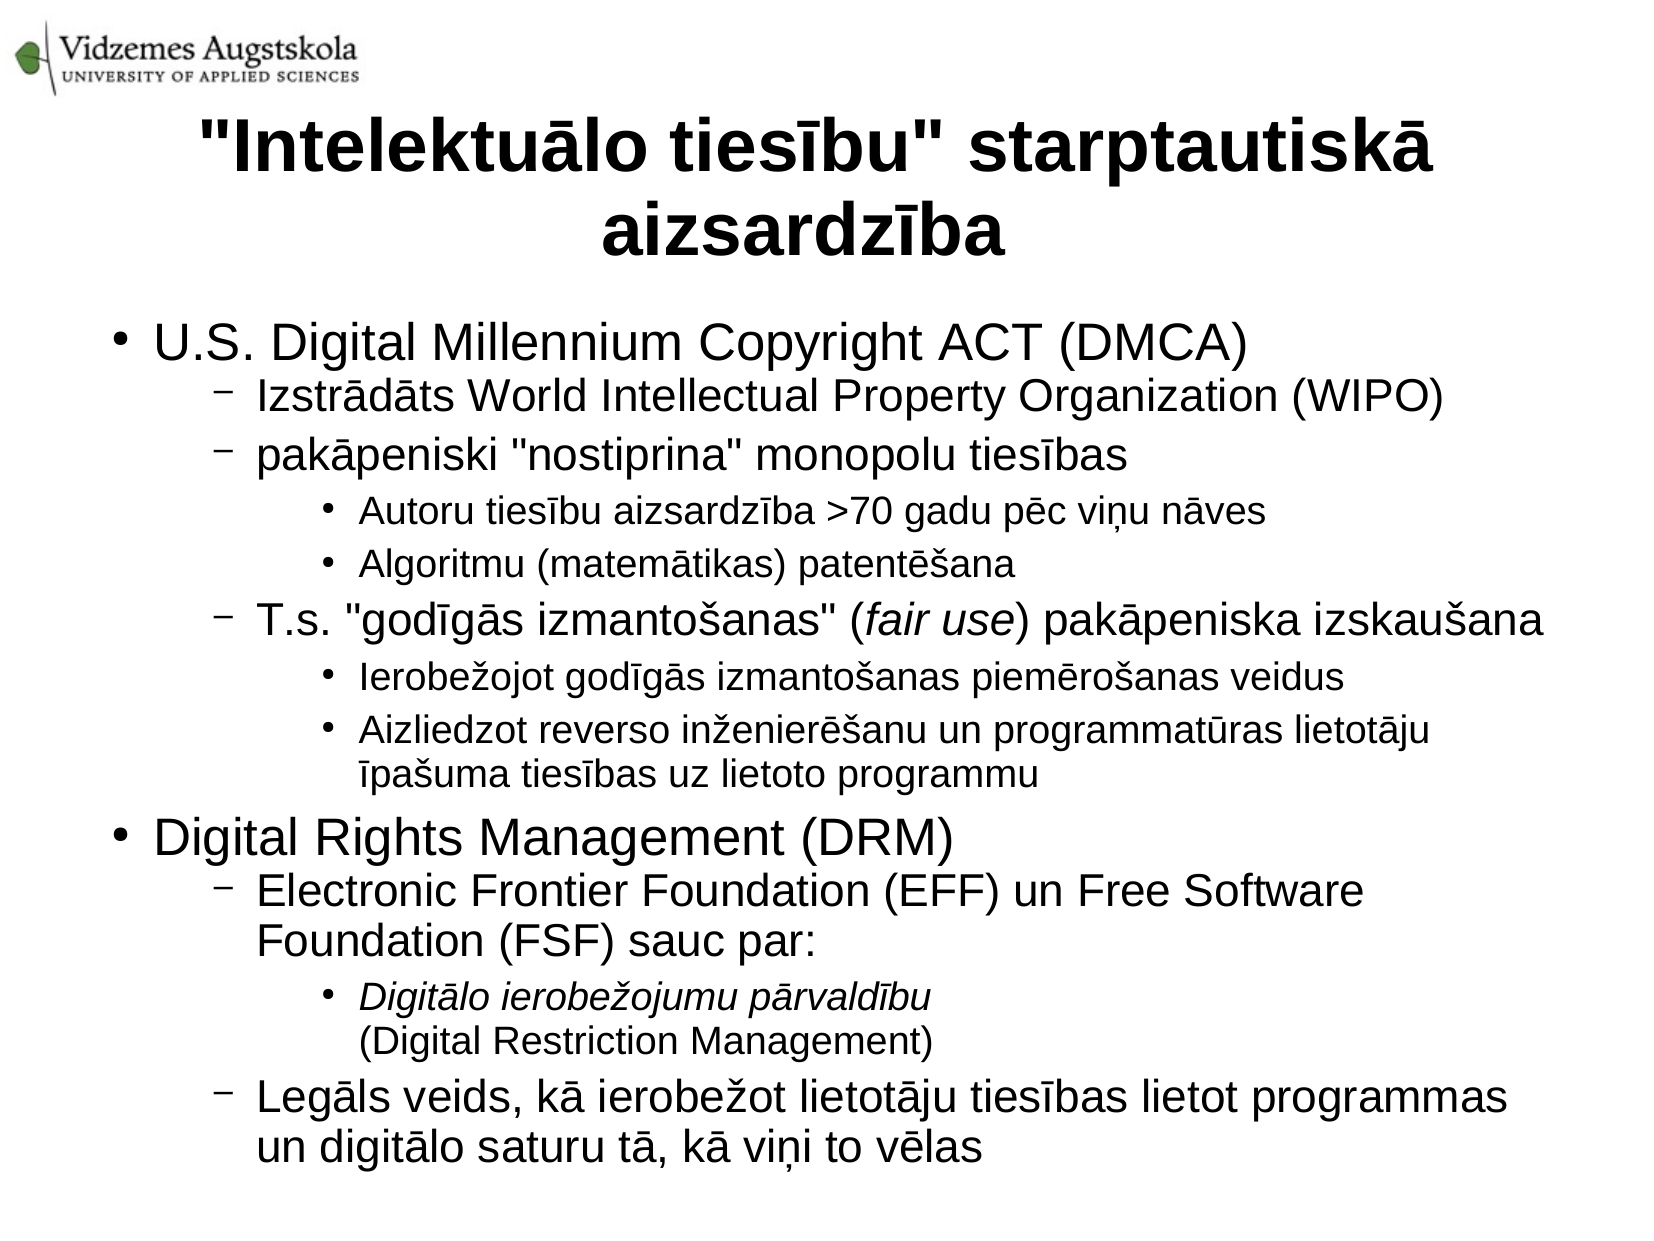

# "Intelektuālo tiesību" starptautiskā aizsardzība
U.S. Digital Millennium Copyright ACT (DMCA)
Izstrādāts World Intellectual Property Organization (WIPO)
pakāpeniski "nostiprina" monopolu tiesības
Autoru tiesību aizsardzība >70 gadu pēc viņu nāves
Algoritmu (matemātikas) patentēšana
T.s. "godīgās izmantošanas" (fair use) pakāpeniska izskaušana
Ierobežojot godīgās izmantošanas piemērošanas veidus
Aizliedzot reverso inženierēšanu un programmatūras lietotāju īpašuma tiesības uz lietoto programmu
Digital Rights Management (DRM)
Electronic Frontier Foundation (EFF) un Free Software Foundation (FSF) sauc par:
Digitālo ierobežojumu pārvaldību
(Digital Restriction Management)
Legāls veids, kā ierobežot lietotāju tiesības lietot programmas un digitālo saturu tā, kā viņi to vēlas